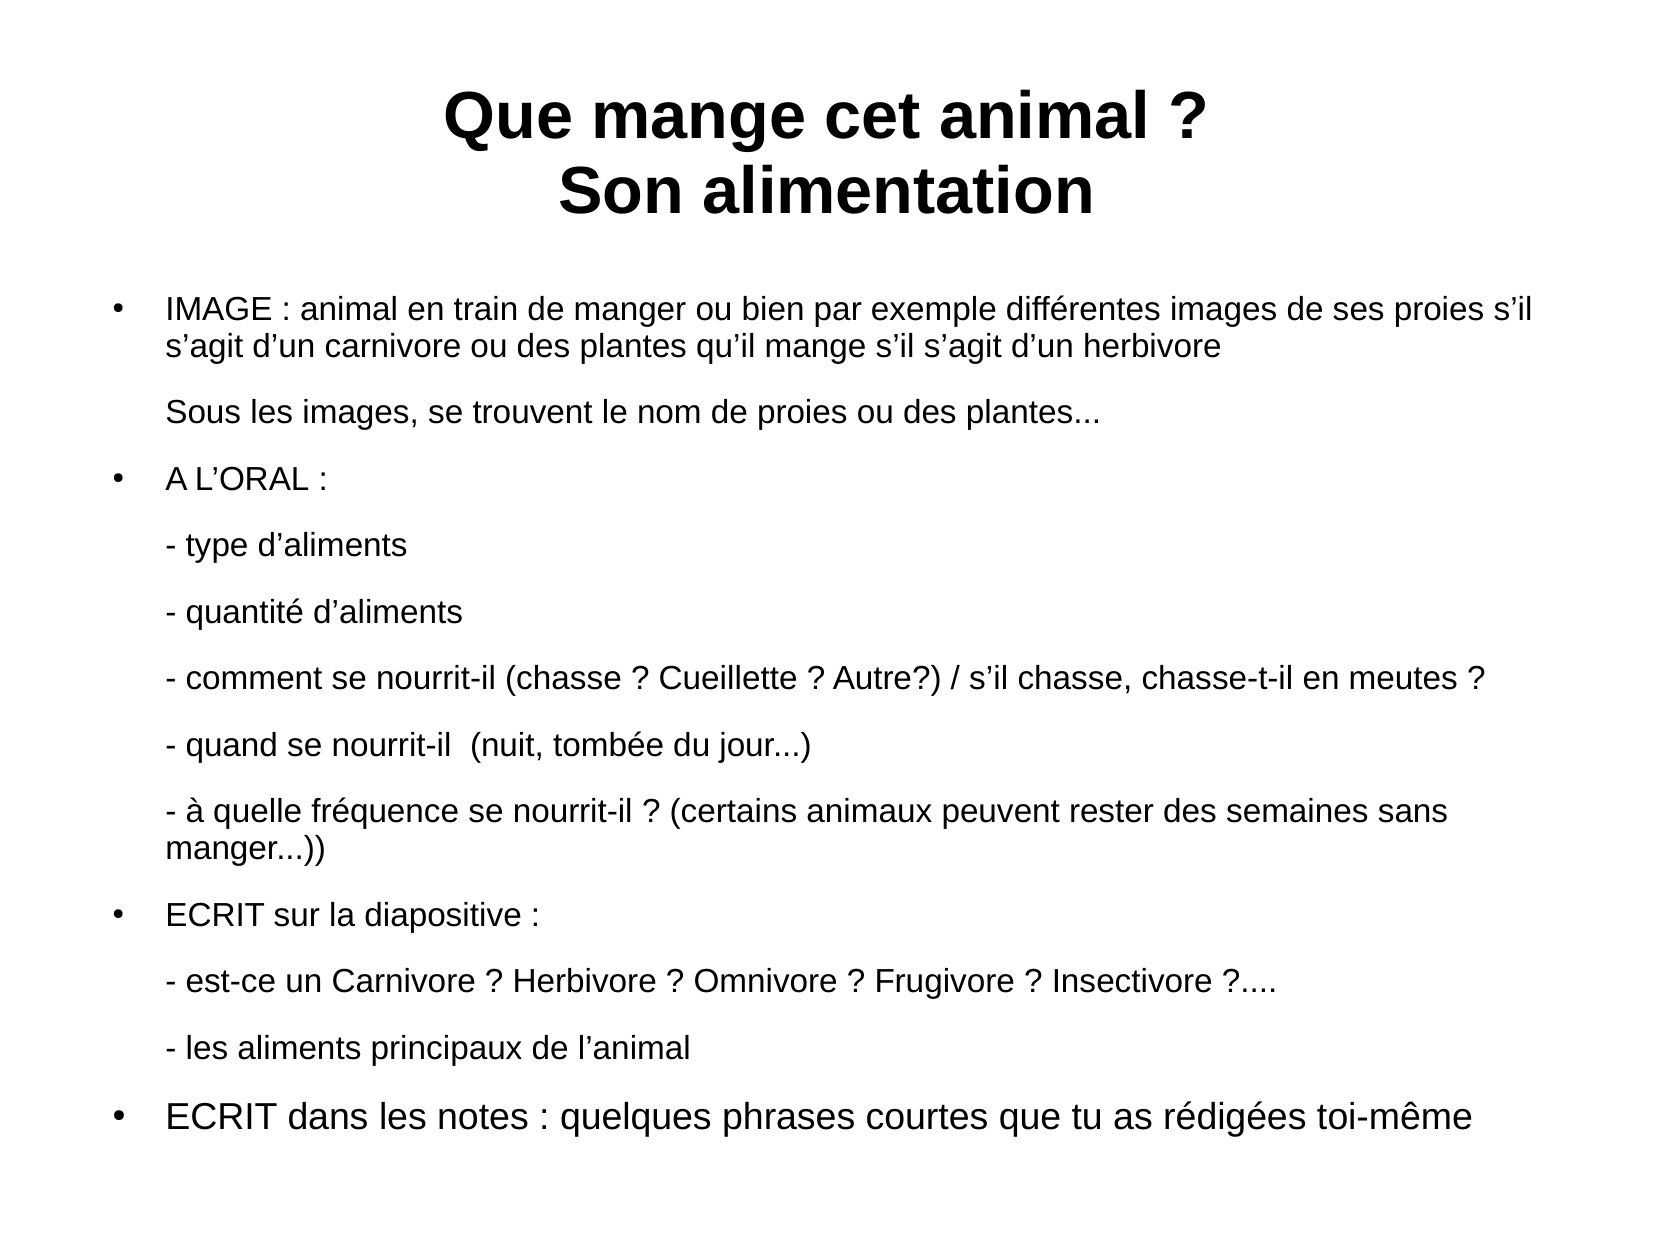

# Que mange cet animal ? Son alimentation
IMAGE : animal en train de manger ou bien par exemple différentes images de ses proies s’il s’agit d’un carnivore ou des plantes qu’il mange s’il s’agit d’un herbivore
Sous les images, se trouvent le nom de proies ou des plantes...
A L’ORAL :
- type d’aliments
- quantité d’aliments
- comment se nourrit-il (chasse ? Cueillette ? Autre?) / s’il chasse, chasse-t-il en meutes ?
- quand se nourrit-il  (nuit, tombée du jour...)
- à quelle fréquence se nourrit-il ? (certains animaux peuvent rester des semaines sans manger...))
ECRIT sur la diapositive :
- est-ce un Carnivore ? Herbivore ? Omnivore ? Frugivore ? Insectivore ?....
- les aliments principaux de l’animal
ECRIT dans les notes : quelques phrases courtes que tu as rédigées toi-même